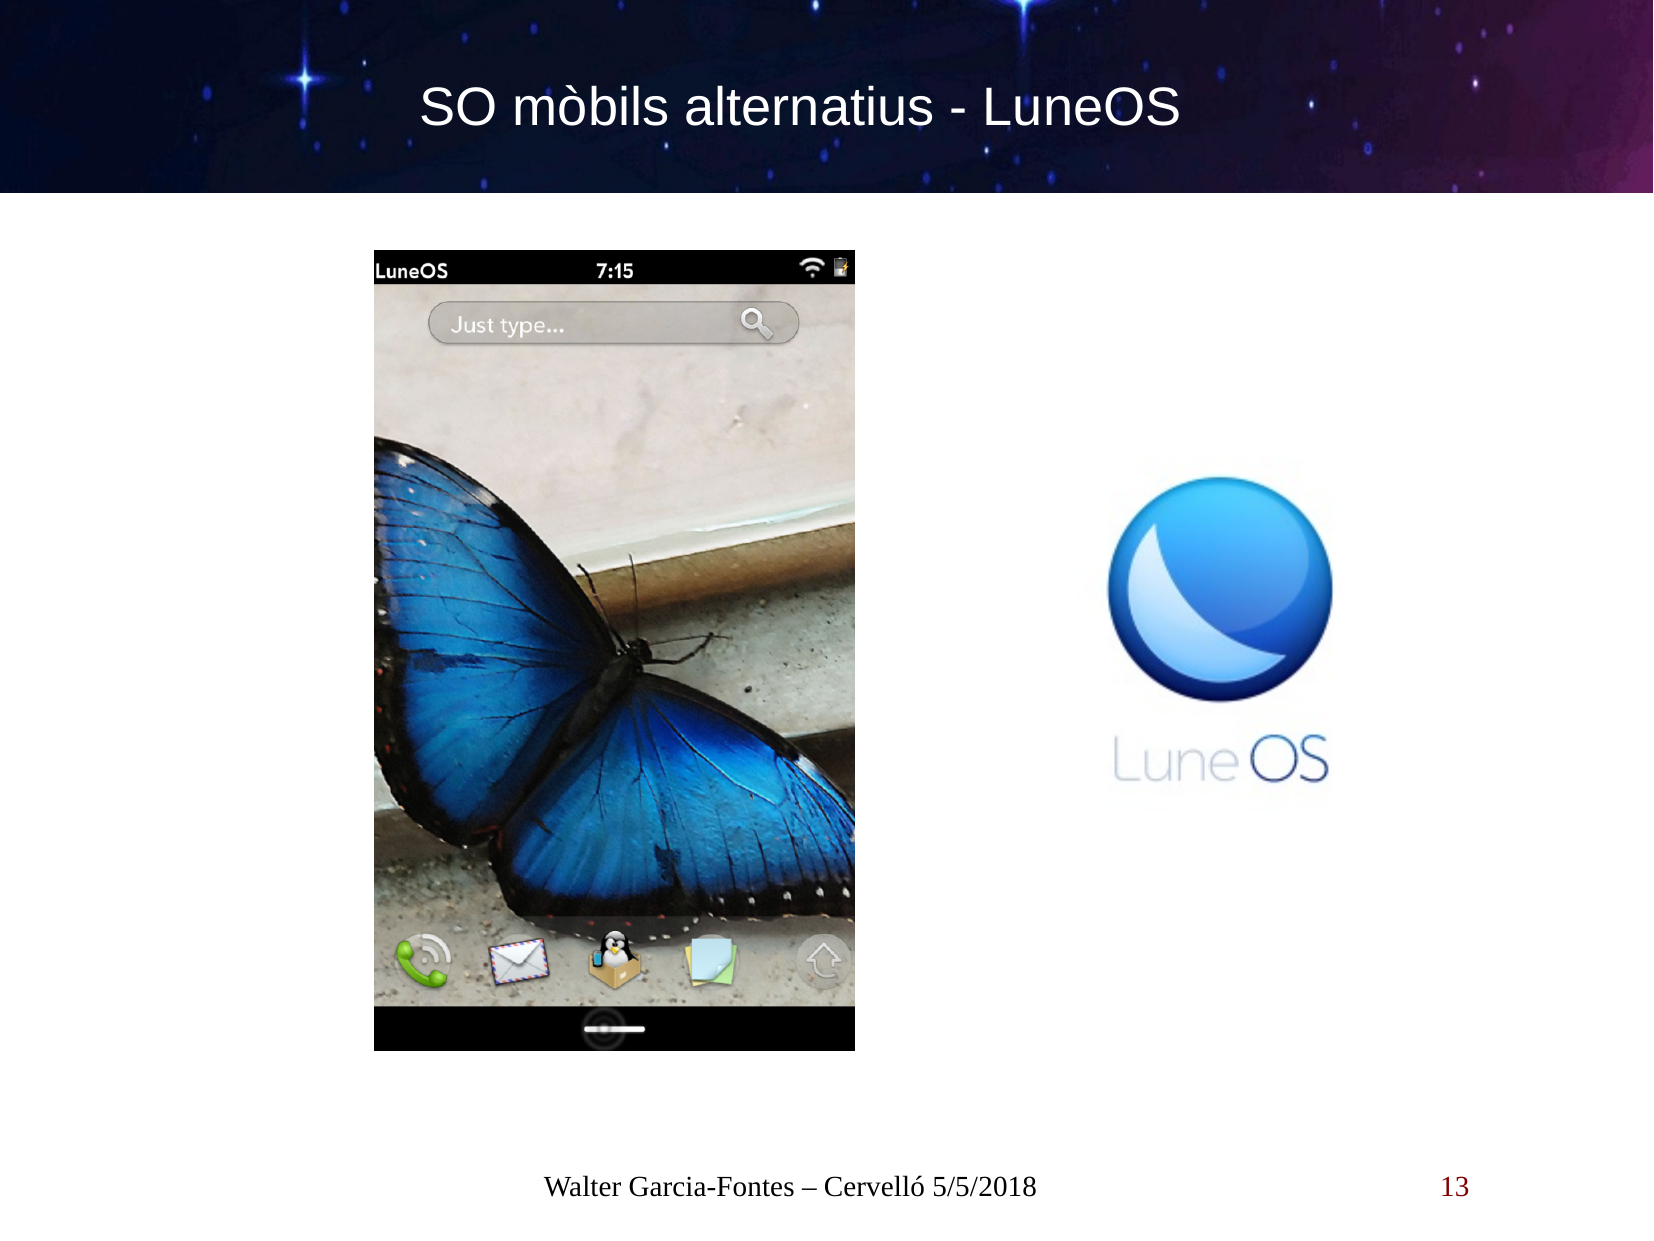

# SO mòbils alternatius - LuneOS
Walter Garcia-Fontes - Cervelló - 5/05/2018
13